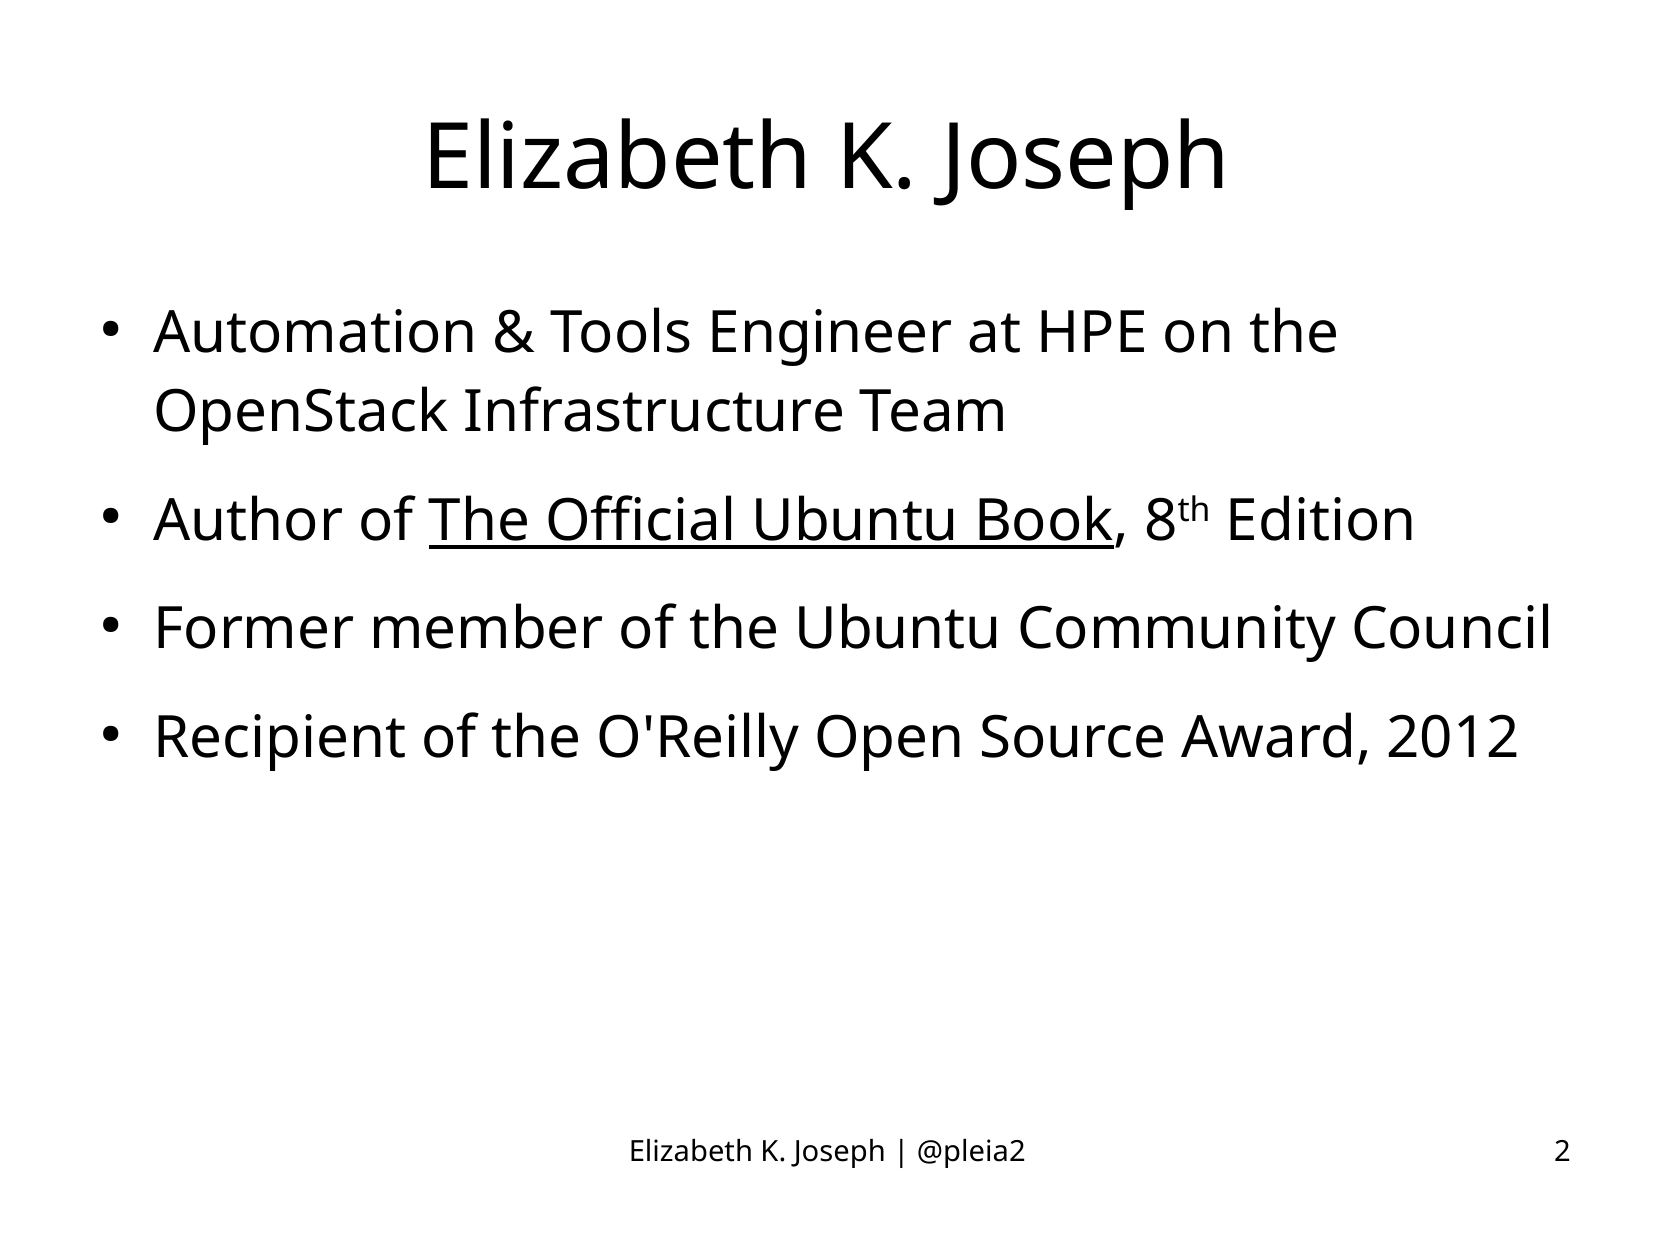

# Elizabeth K. Joseph
Automation & Tools Engineer at HPE on the OpenStack Infrastructure Team
Author of The Official Ubuntu Book, 8th Edition
Former member of the Ubuntu Community Council
Recipient of the O'Reilly Open Source Award, 2012
Elizabeth K. Joseph | @pleia2
2